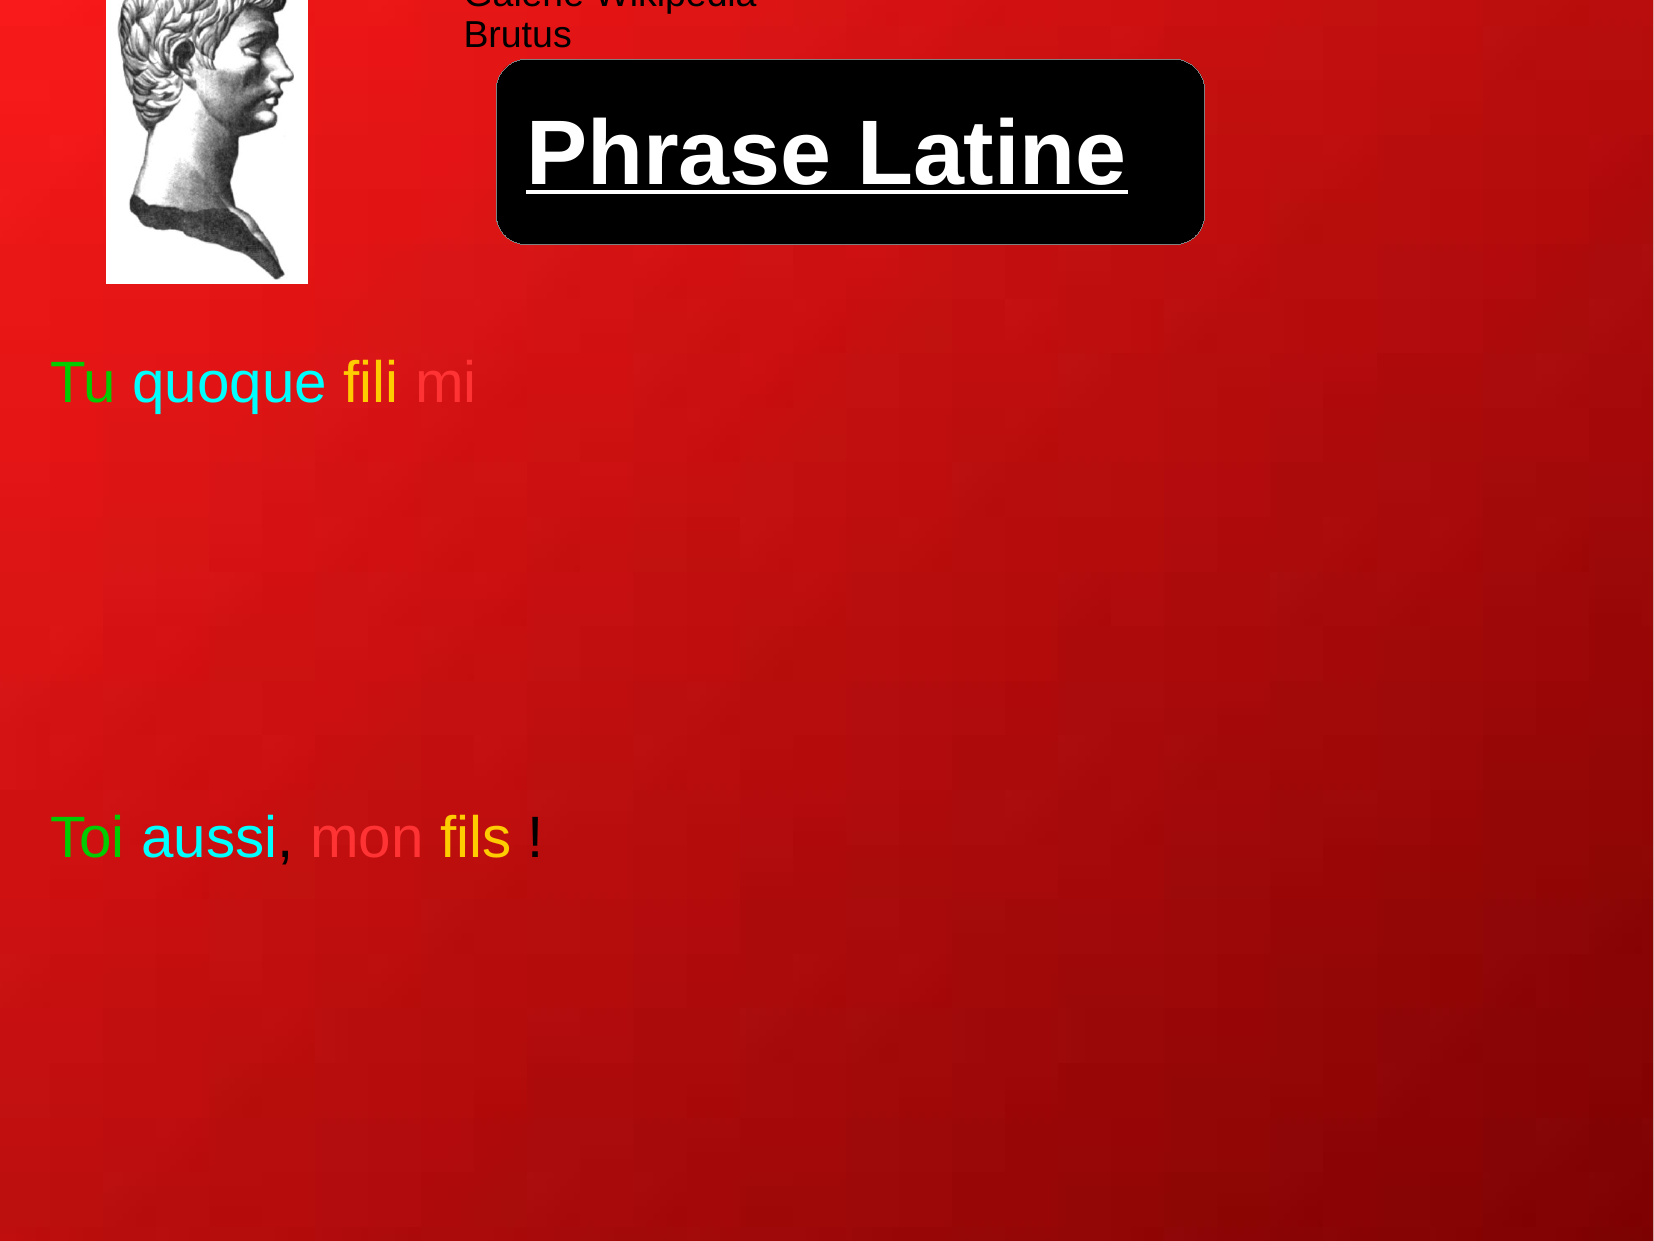

Galerie Wikipedia Brutus
# Phrase Latine
Tu quoque fili mi
Toi aussi, mon fils !